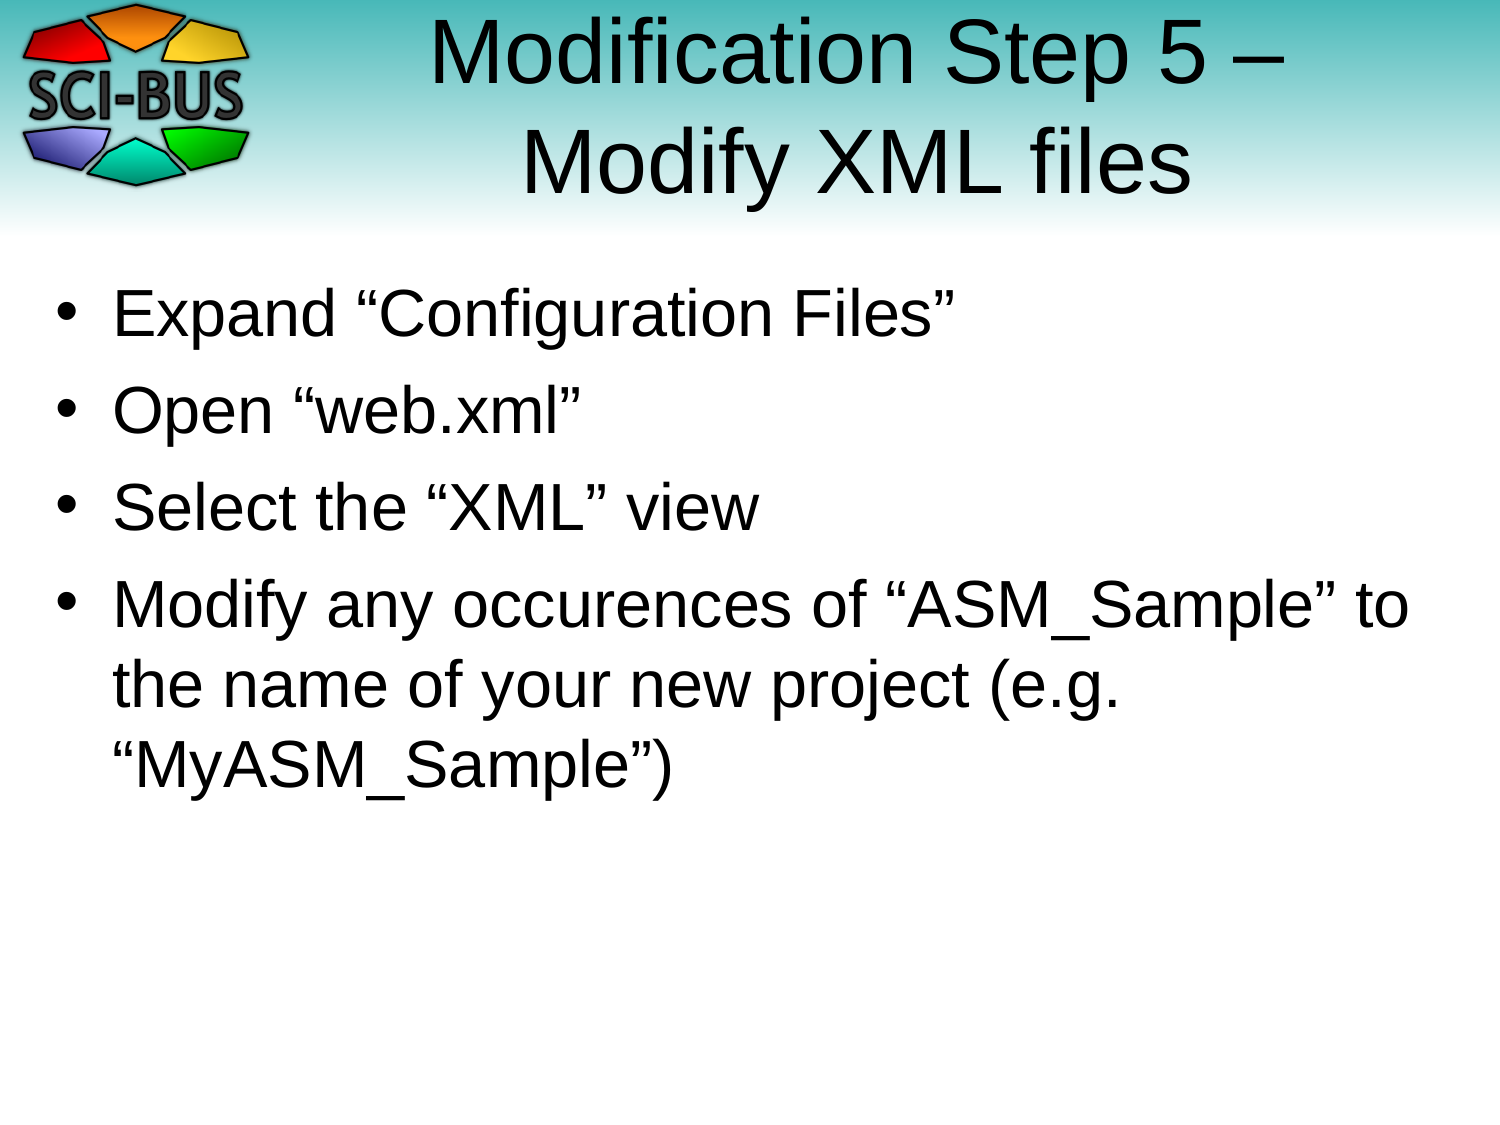

# Modification Step 5 – Modify XML files
Expand “Configuration Files”
Open “web.xml”
Select the “XML” view
Modify any occurences of “ASM_Sample” to the name of your new project (e.g. “MyASM_Sample”)